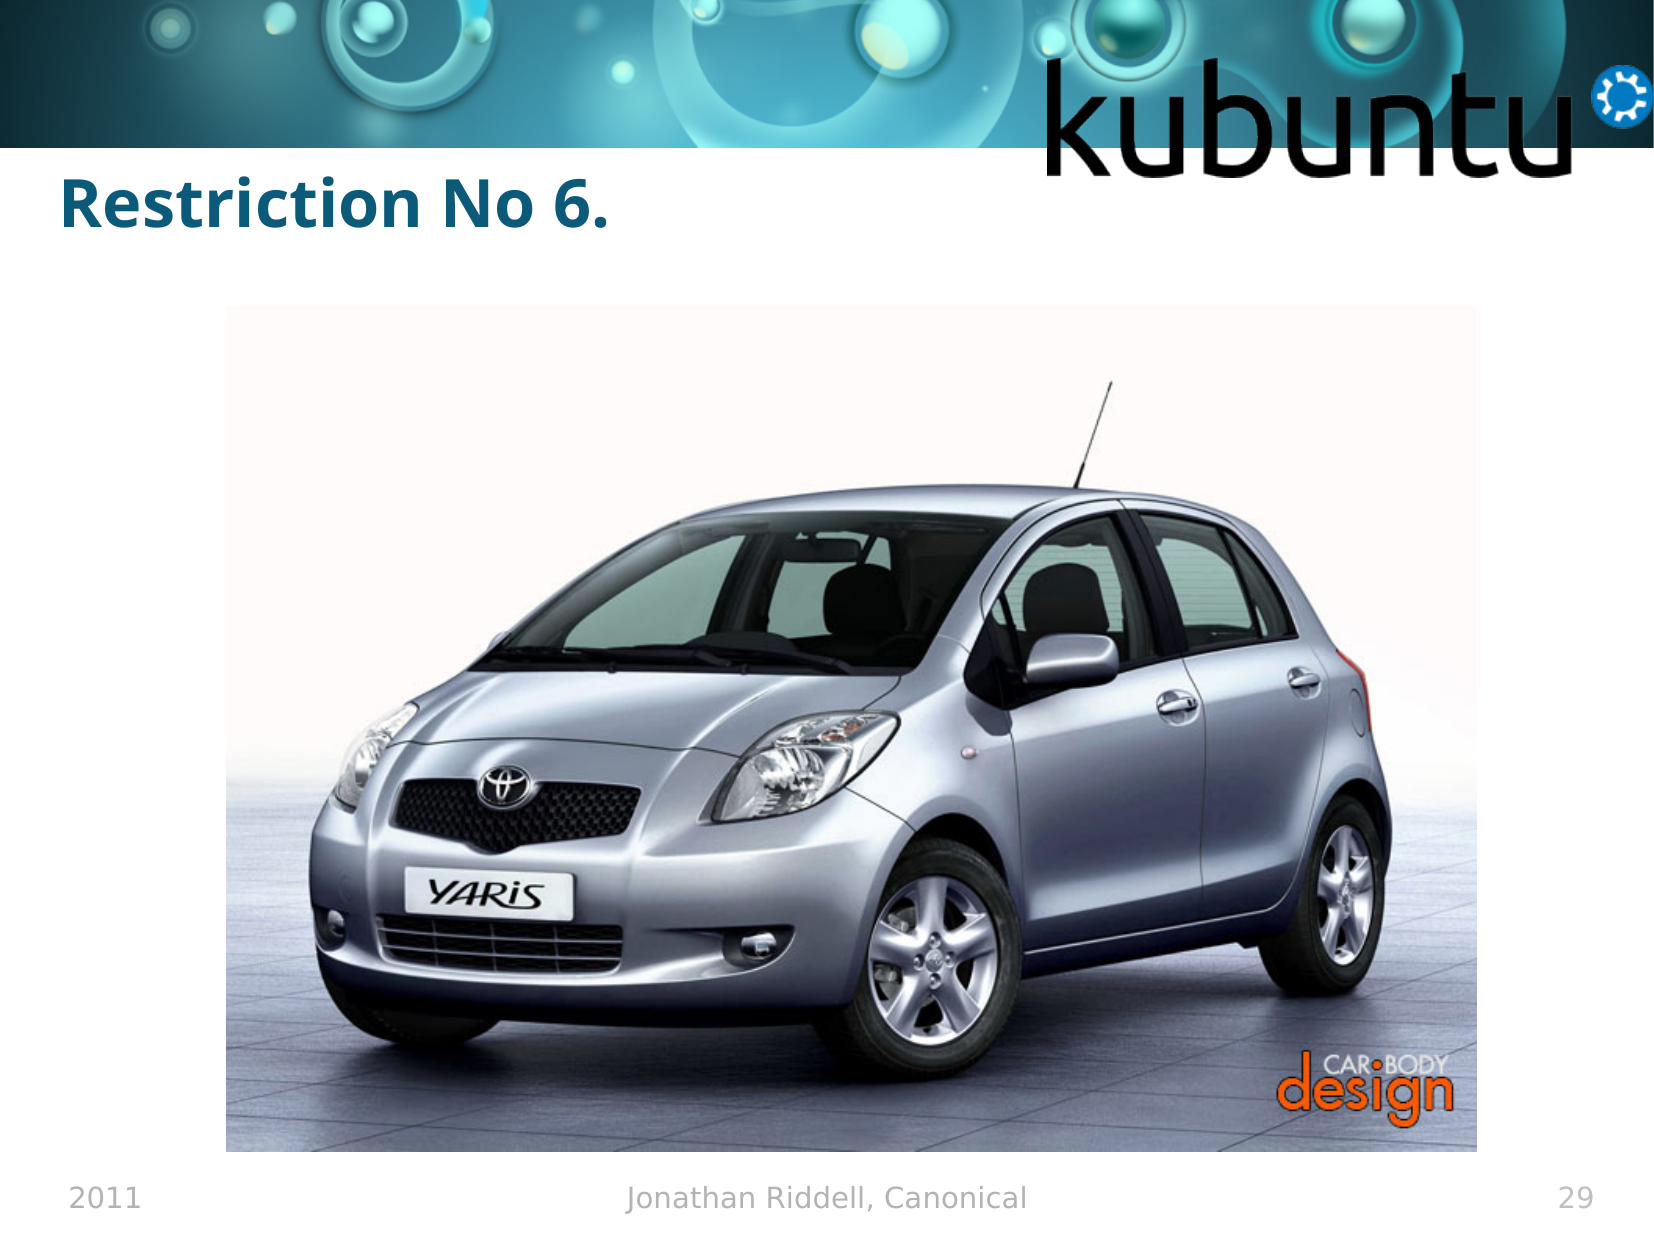

# Restriction No 6.
Name
www.kde.org
29